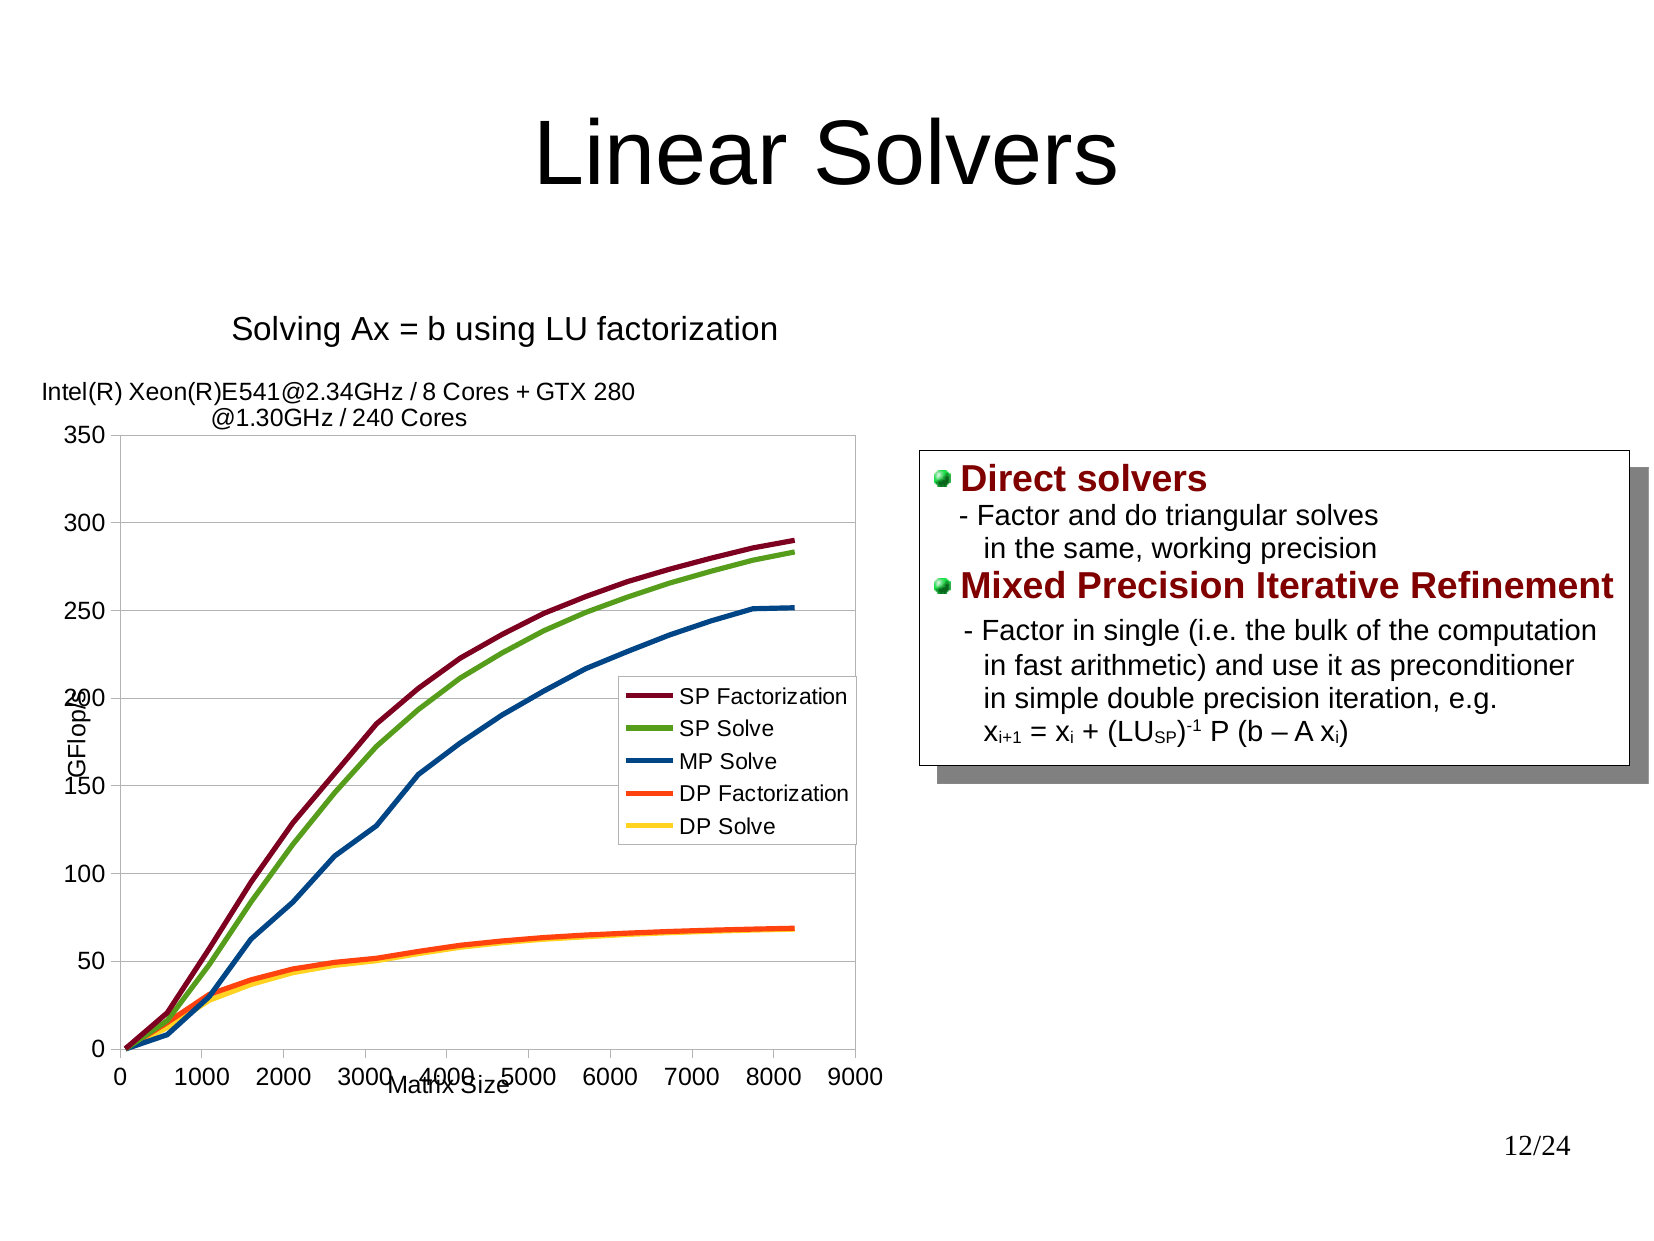

# Linear Solvers
### Chart: Solving Ax = b using LU factorization
Intel(R) Xeon(R)E541@2.34GHz / 8 Cores + GTX 280 @1.30GHz / 240 Cores
| Category | SP Factorization | SP Solve | MP Solve | DP Factorization | DP Solve |
|---|---|---|---|---|---| Direct solvers
 - Factor and do triangular solves
 in the same, working precision
 Mixed Precision Iterative Refinement
 - Factor in single (i.e. the bulk of the computation
 in fast arithmetic) and use it as preconditioner
 in simple double precision iteration, e.g.
 xi+1 = xi + (LUSP)-1 P (b – A xi)
12